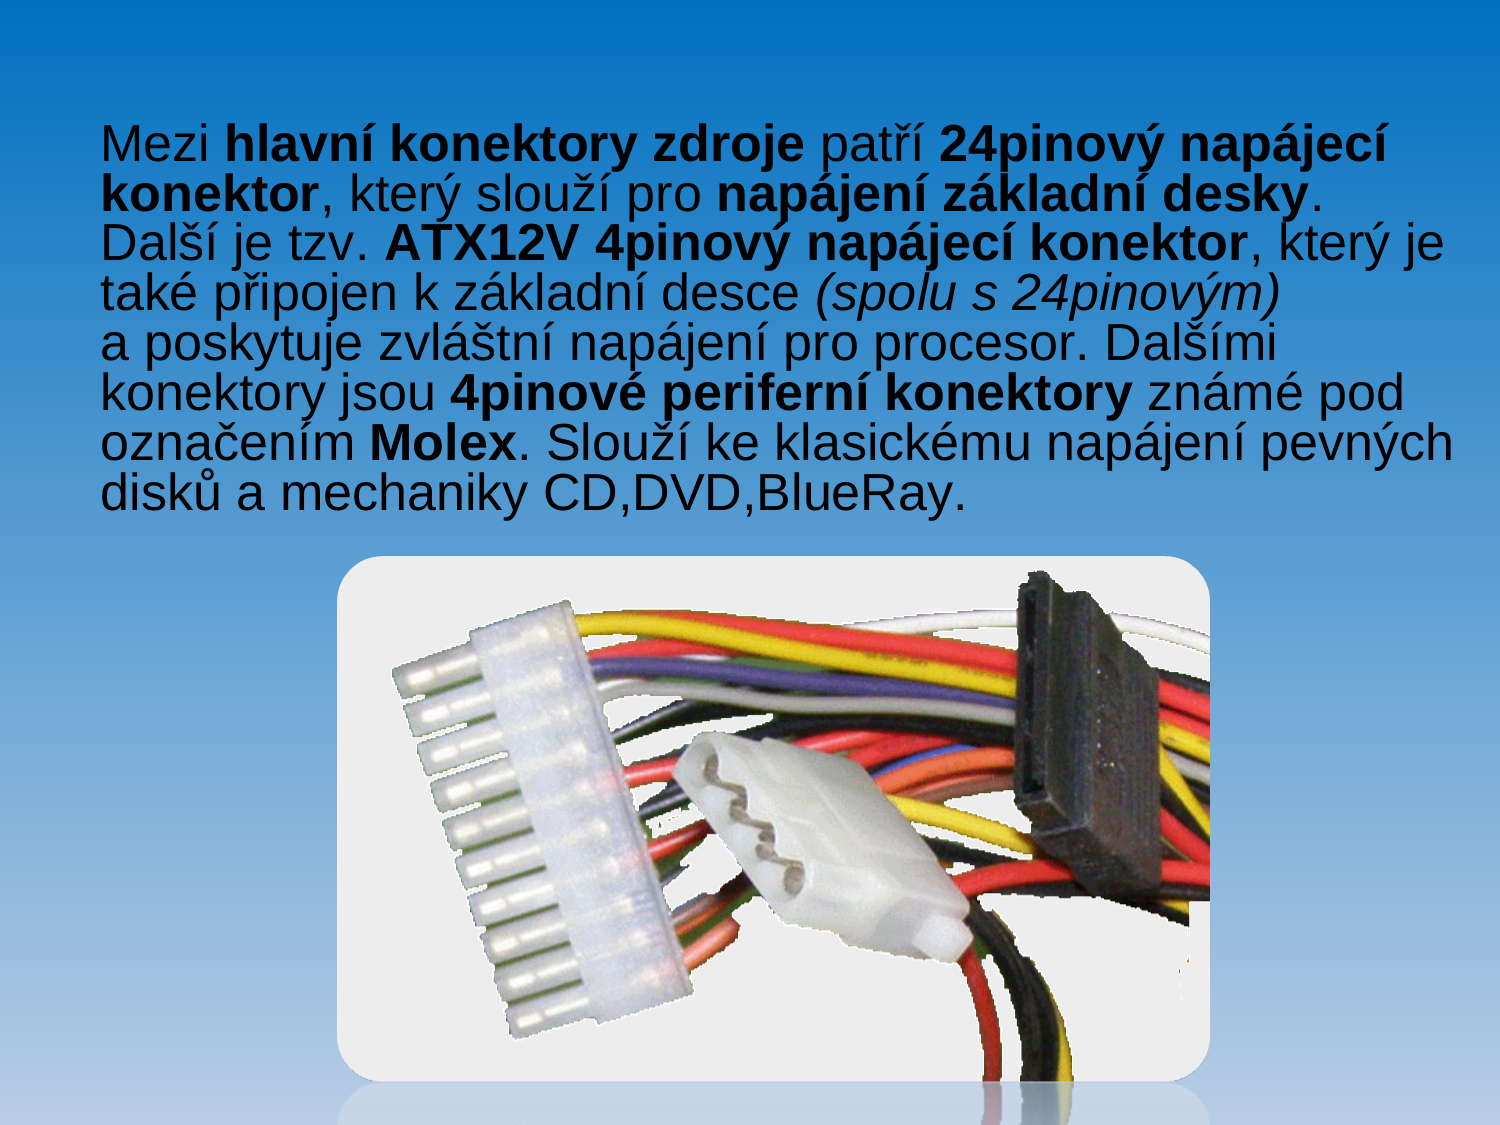

# Mezi hlavní konektory zdroje patří 24pinový napájecí konektor, který slouží pro napájení základní desky. Další je tzv. ATX12V 4pinový napájecí konektor, který je také připojen k základní desce (spolu s 24pinovým) a poskytuje zvláštní napájení pro procesor. Dalšími konektory jsou 4pinové periferní konektory známé pod označením Molex. Slouží ke klasickému napájení pevných disků a mechaniky CD,DVD,BlueRay.